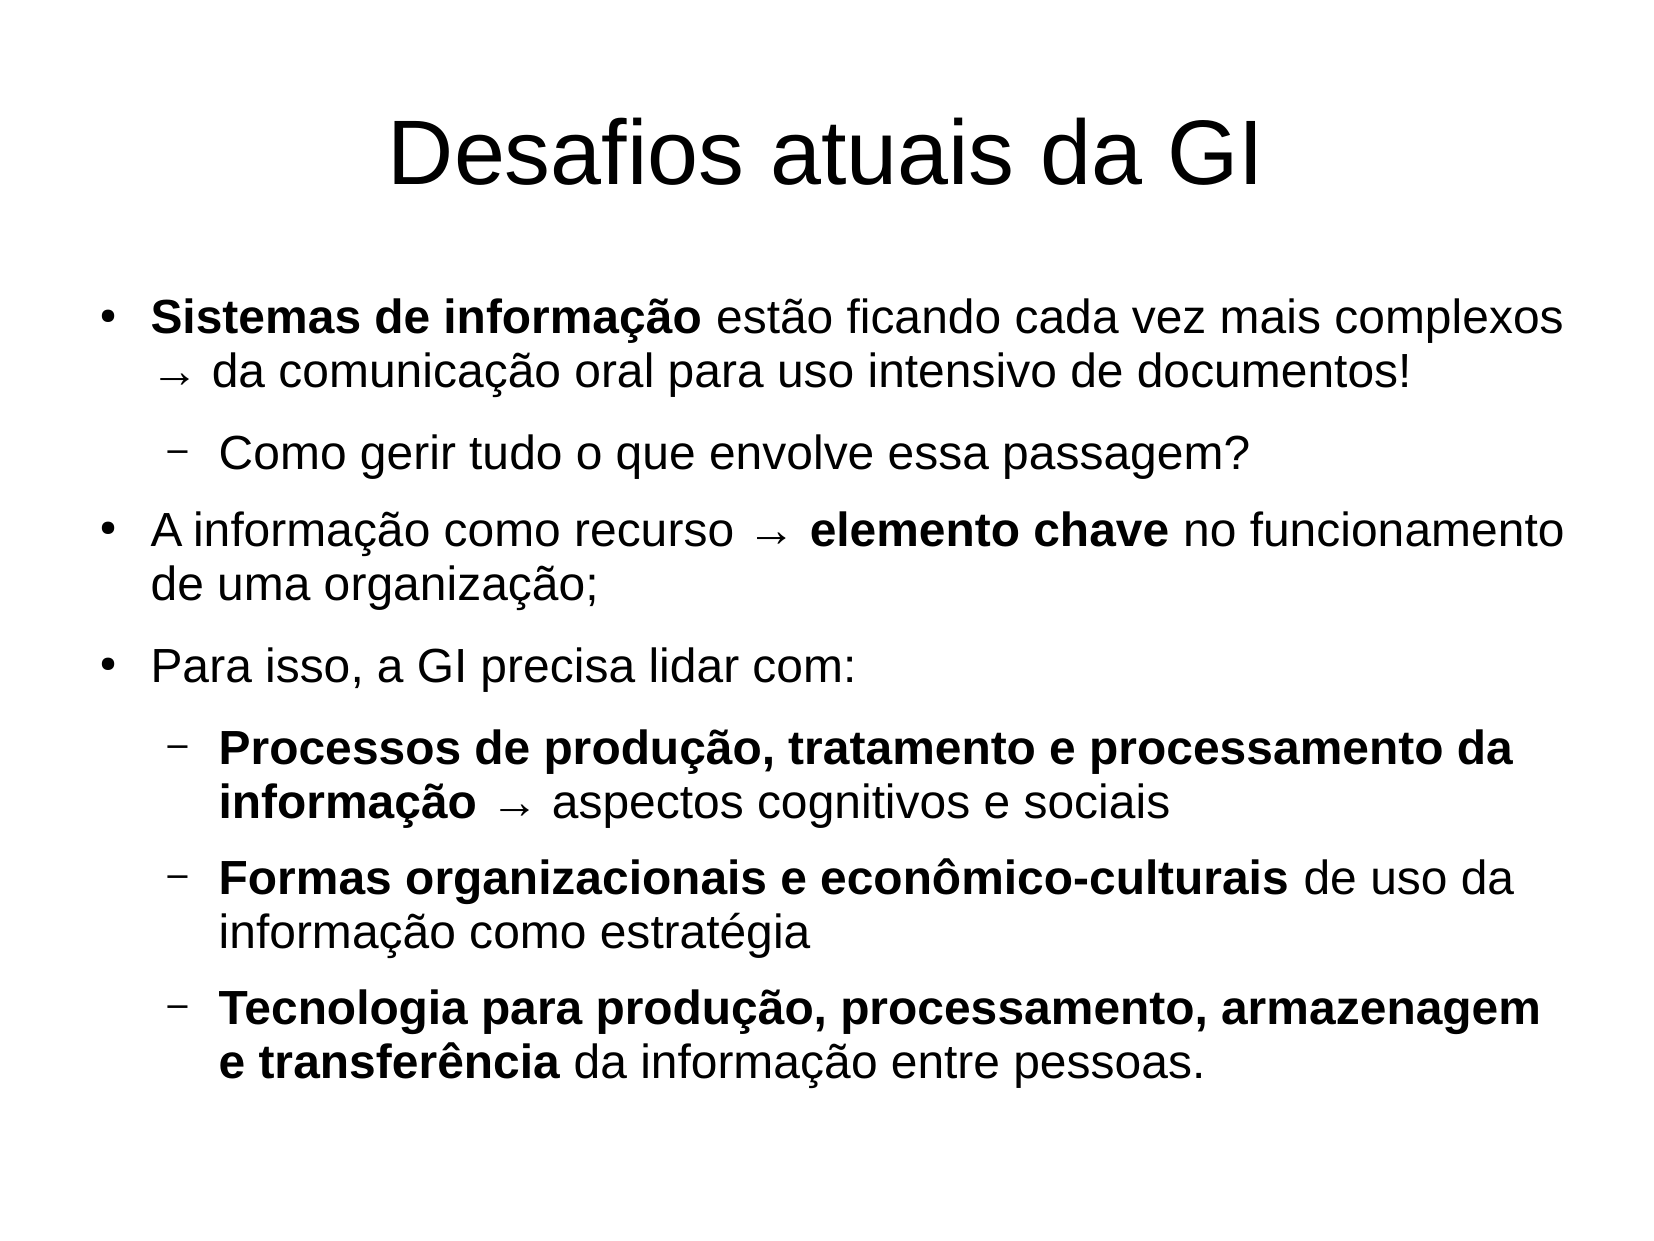

# Desafios atuais da GI
Sistemas de informação estão ficando cada vez mais complexos → da comunicação oral para uso intensivo de documentos!
Como gerir tudo o que envolve essa passagem?
A informação como recurso → elemento chave no funcionamento de uma organização;
Para isso, a GI precisa lidar com:
Processos de produção, tratamento e processamento da informação → aspectos cognitivos e sociais
Formas organizacionais e econômico-culturais de uso da informação como estratégia
Tecnologia para produção, processamento, armazenagem e transferência da informação entre pessoas.